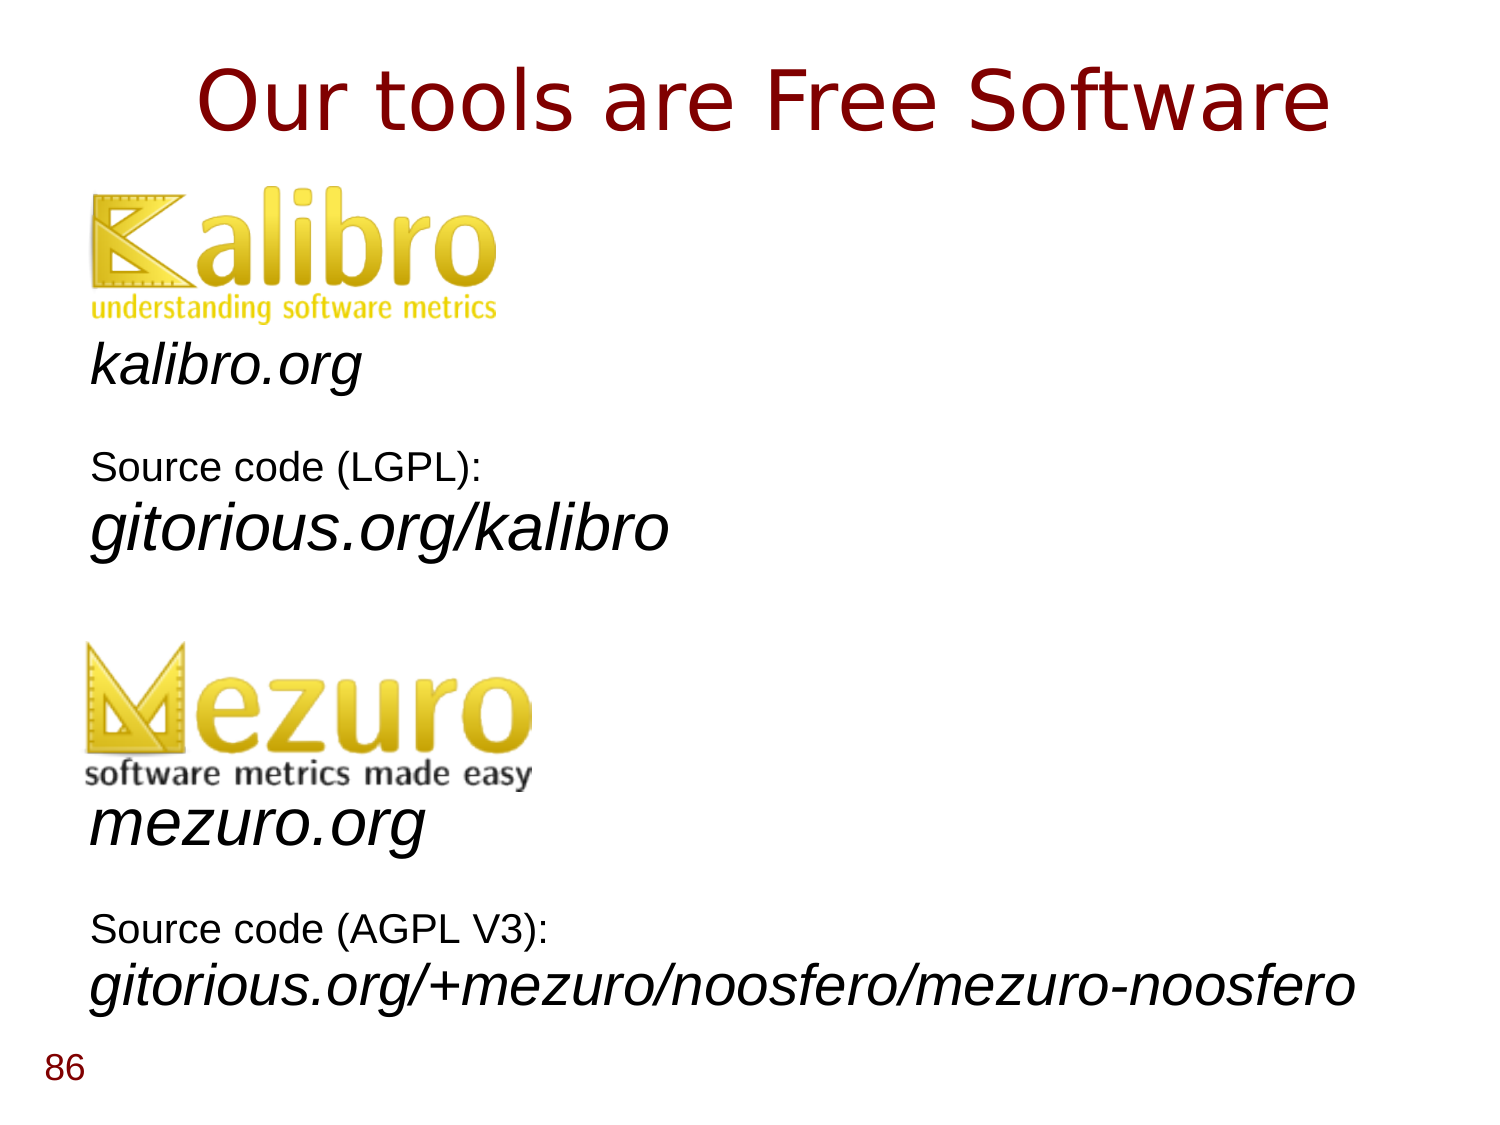

# Our tools are Free Software
kalibro.org
Source code (LGPL):
gitorious.org/kalibro
mezuro.org
Source code (AGPL V3):
gitorious.org/+mezuro/noosfero/mezuro-noosfero